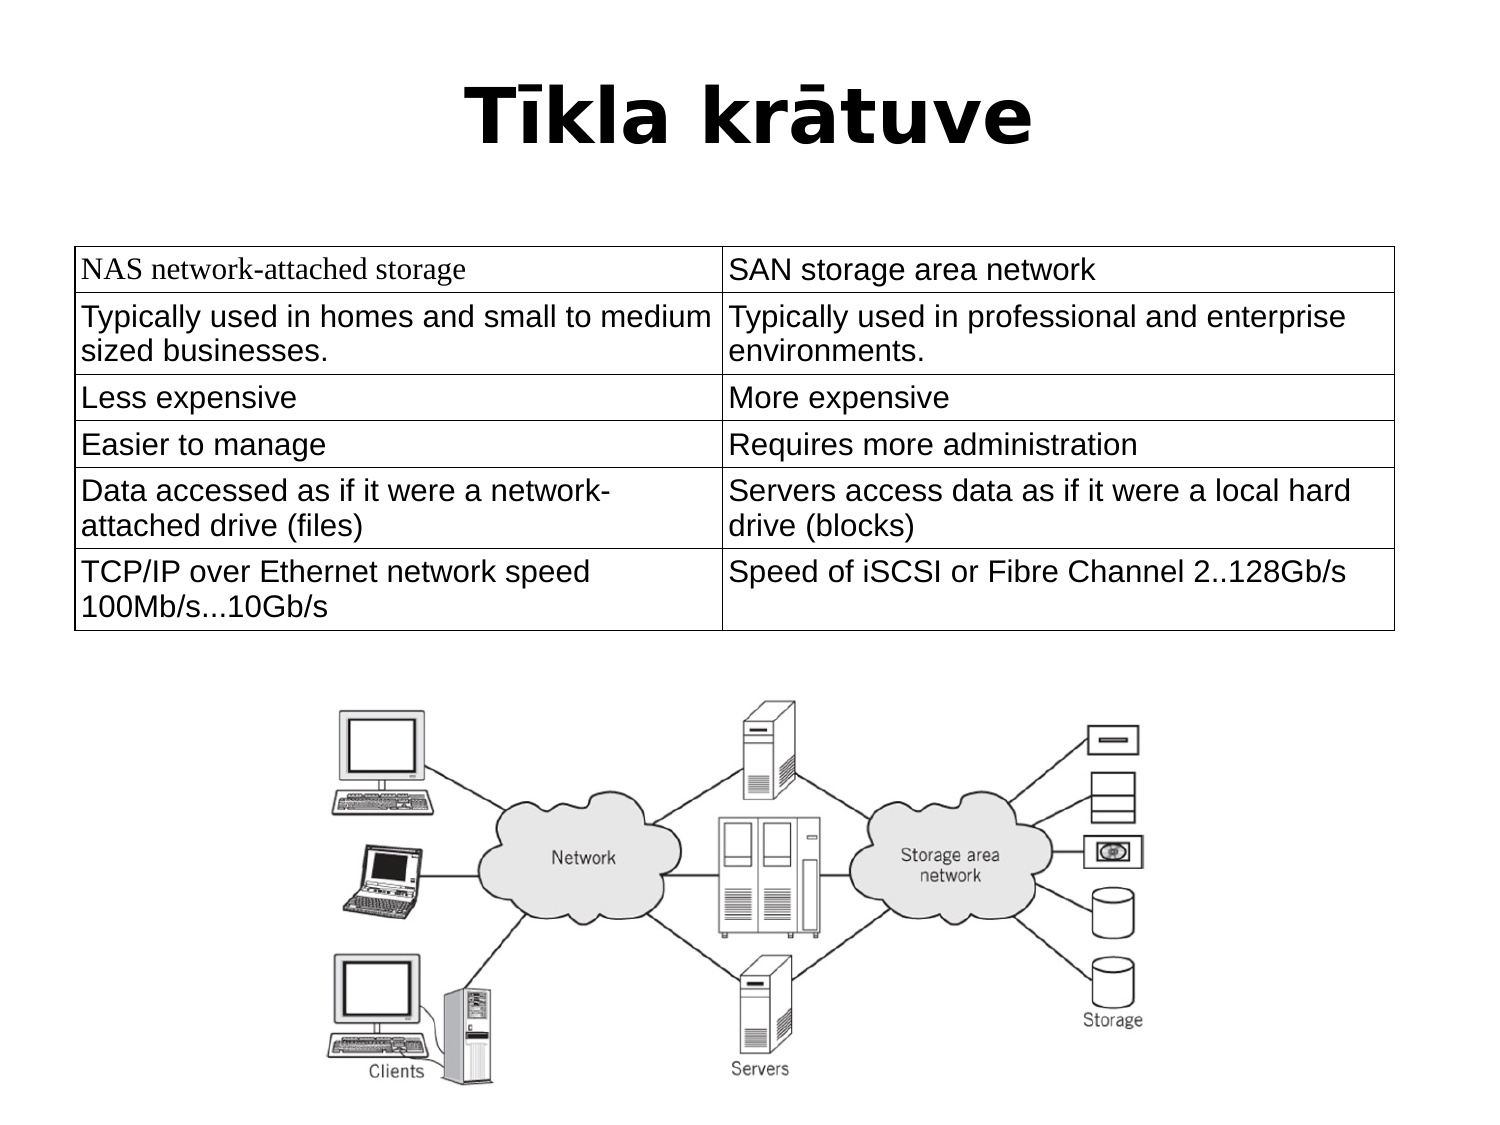

# Tīkla krātuve
| NAS network-attached storage | SAN storage area network |
| --- | --- |
| Typically used in homes and small to medium sized businesses. | Typically used in professional and enterprise environments. |
| Less expensive | More expensive |
| Easier to manage | Requires more administration |
| Data accessed as if it were a network-attached drive (files) | Servers access data as if it were a local hard drive (blocks) |
| TCP/IP over Ethernet network speed 100Mb/s...10Gb/s | Speed of iSCSI or Fibre Channel 2..128Gb/s |